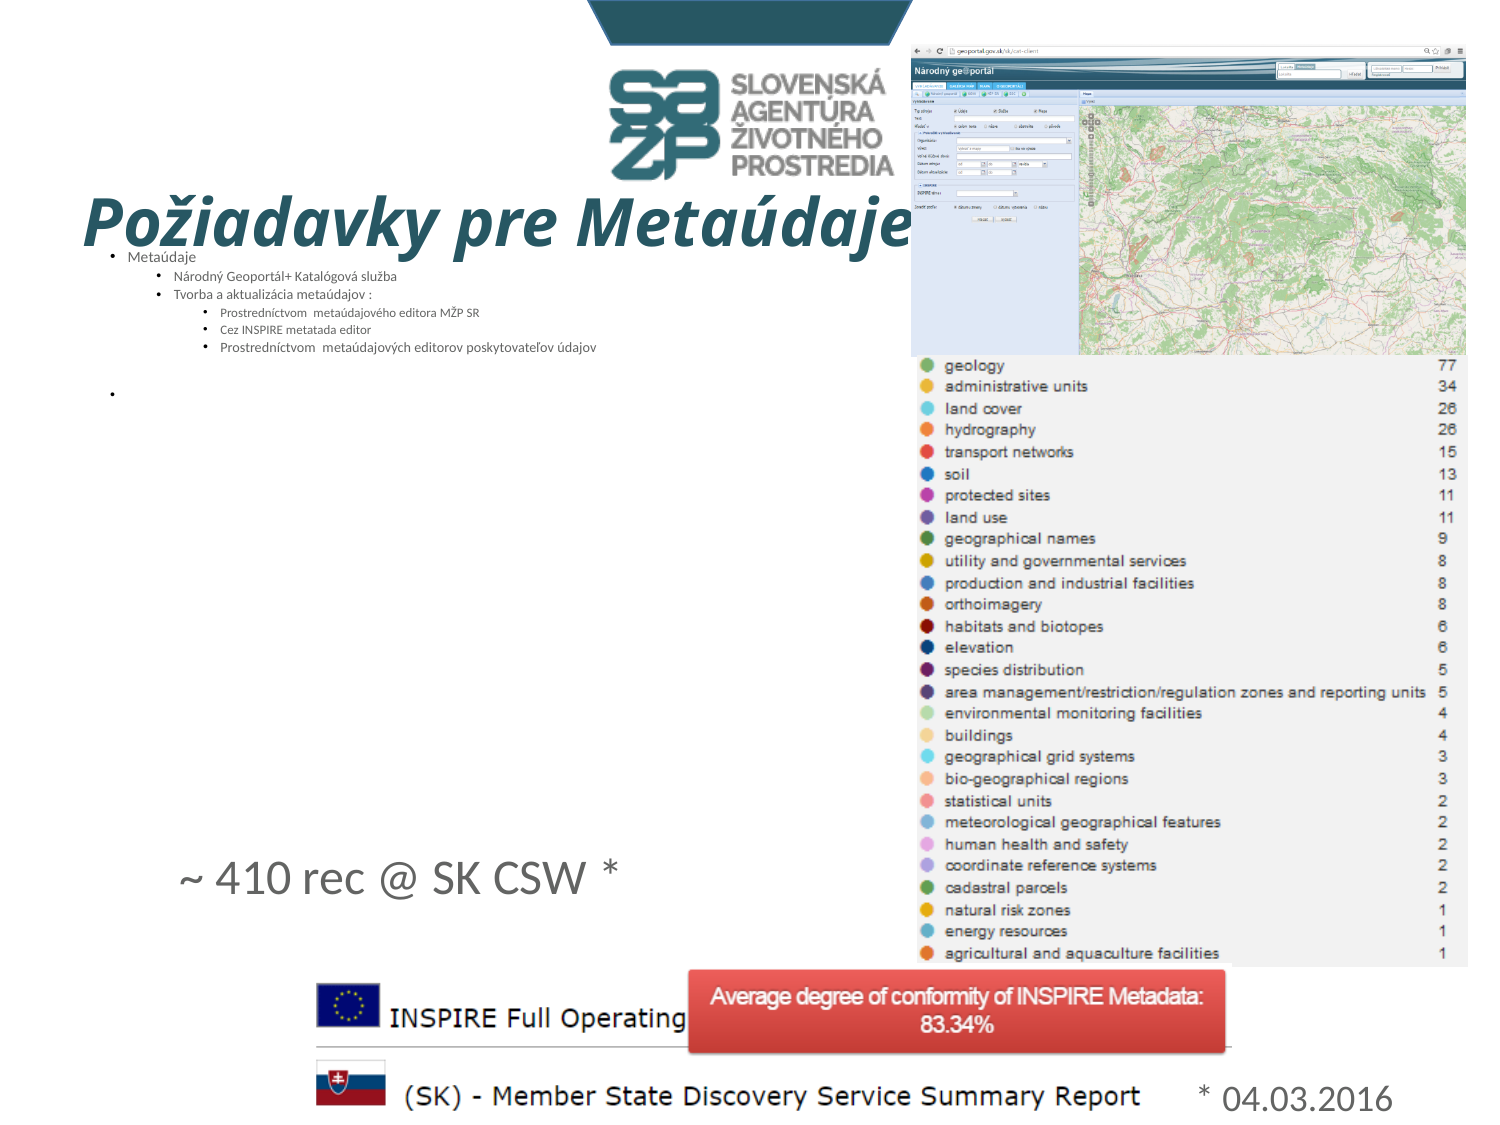

# Požiadavky pre Metaúdaje
Metaúdaje
Národný Geoportál+ Katalógová služba
Tvorba a aktualizácia metaúdajov :
Prostredníctvom metaúdajového editora MŽP SR
Cez INSPIRE metatada editor
Prostredníctvom metaúdajových editorov poskytovateľov údajov
~ 410 rec @ SK CSW *
* 04.03.2016